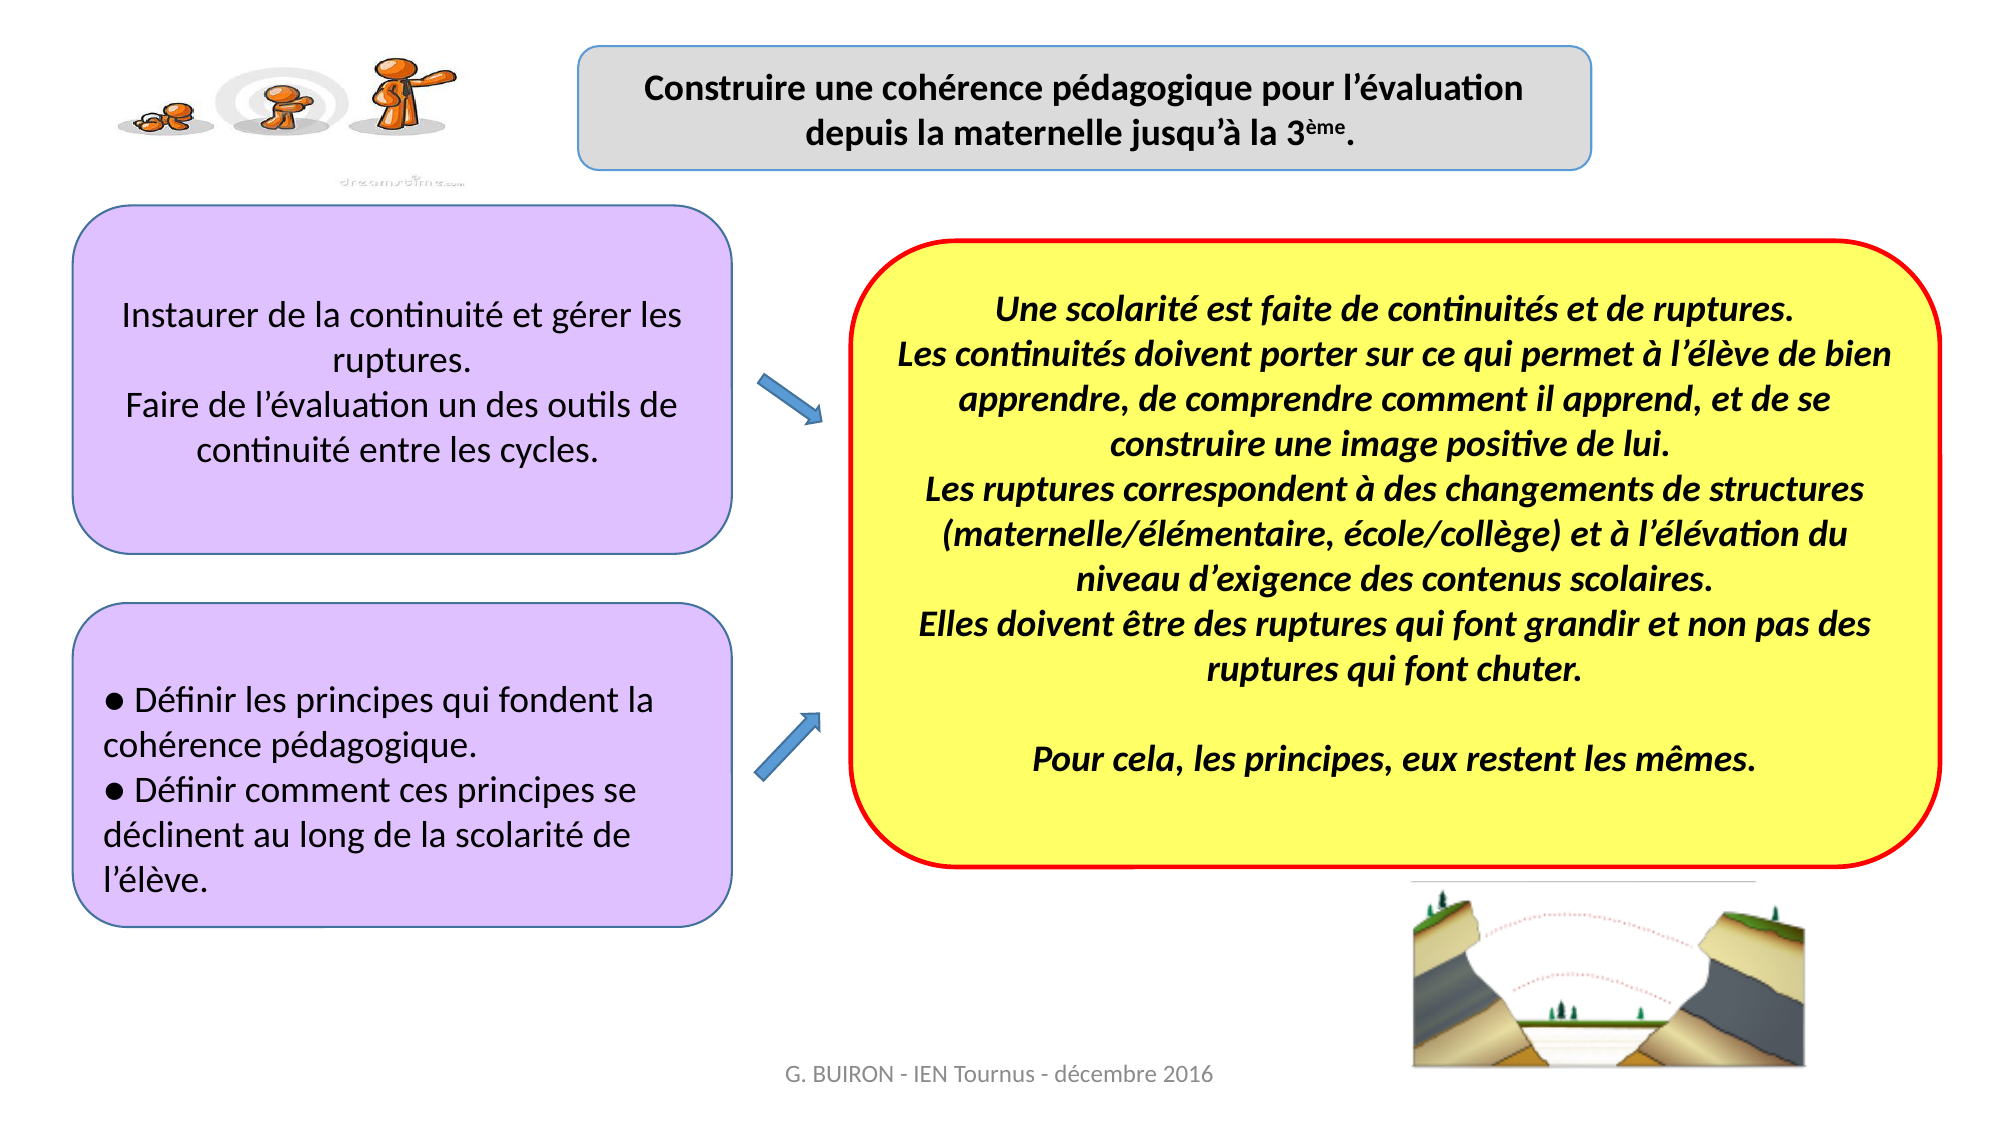

Construire une cohérence pédagogique pour l’évaluation depuis la maternelle jusqu’à la 3ème.
Instaurer de la continuité et gérer les ruptures.
Faire de l’évaluation un des outils de continuité entre les cycles.
Une scolarité est faite de continuités et de ruptures.
Les continuités doivent porter sur ce qui permet à l’élève de bien apprendre, de comprendre comment il apprend, et de se construire une image positive de lui.
Les ruptures correspondent à des changements de structures (maternelle/élémentaire, école/collège) et à l’élévation du niveau d’exigence des contenus scolaires.
Elles doivent être des ruptures qui font grandir et non pas des ruptures qui font chuter.
Pour cela, les principes, eux restent les mêmes.
● Définir les principes qui fondent la cohérence pédagogique.
● Définir comment ces principes se déclinent au long de la scolarité de l’élève.
G. BUIRON - IEN Tournus - décembre 2016